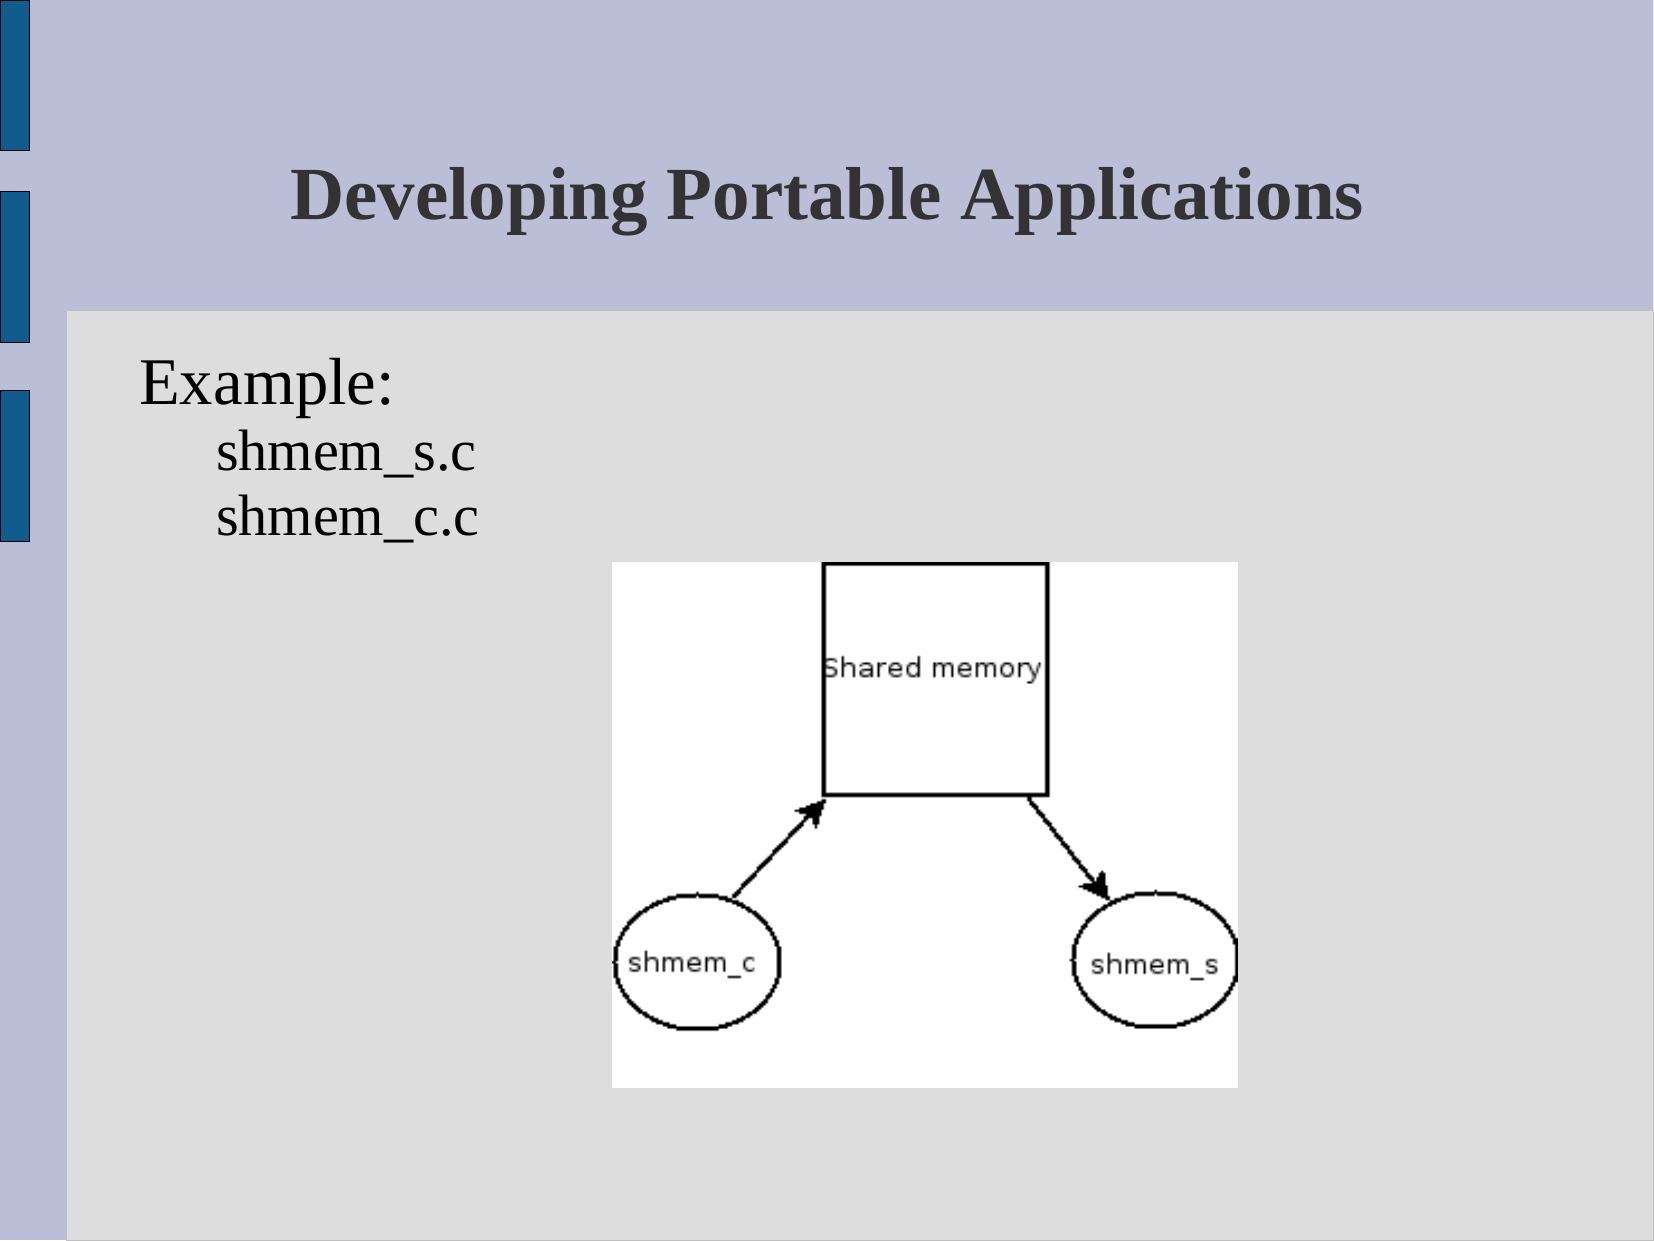

# Developing Portable Applications
Example:
shmem_s.c
shmem_c.c